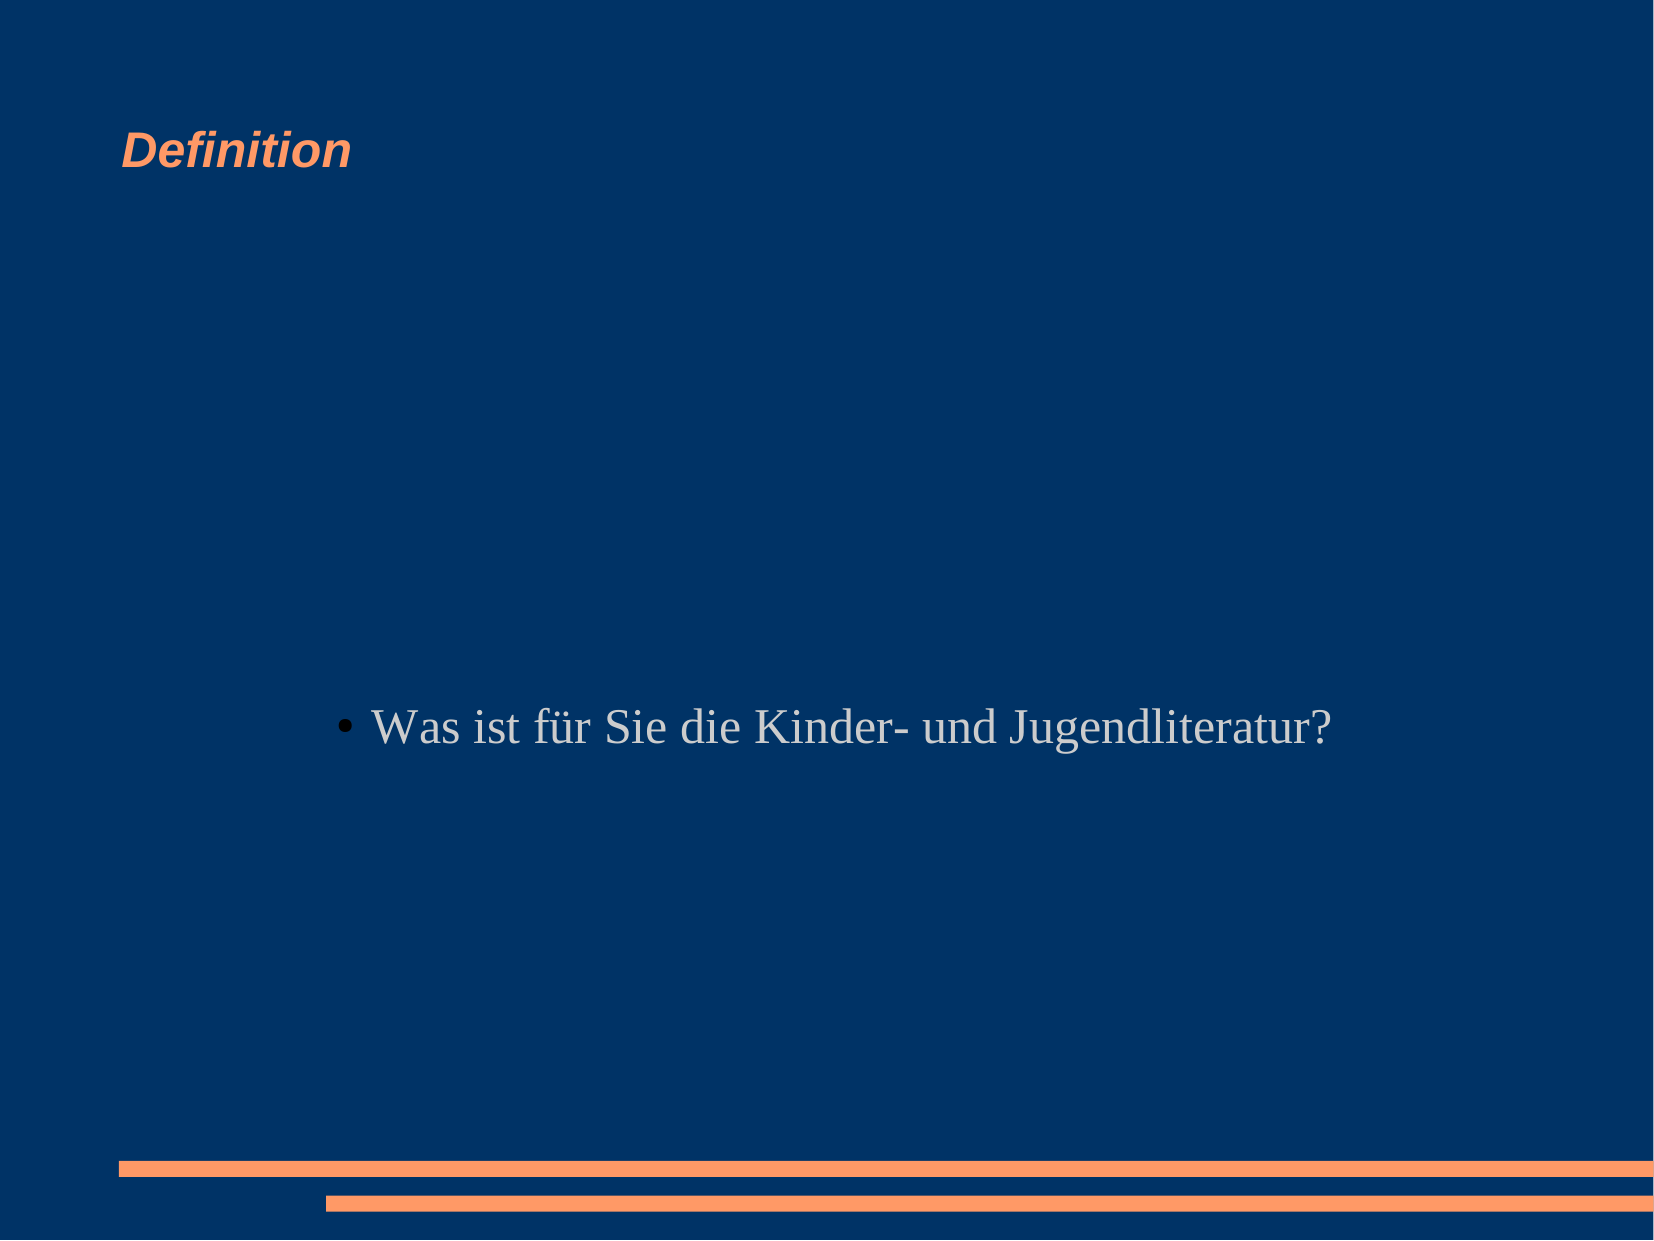

# Definition
Was ist für Sie die Kinder- und Jugendliteratur?